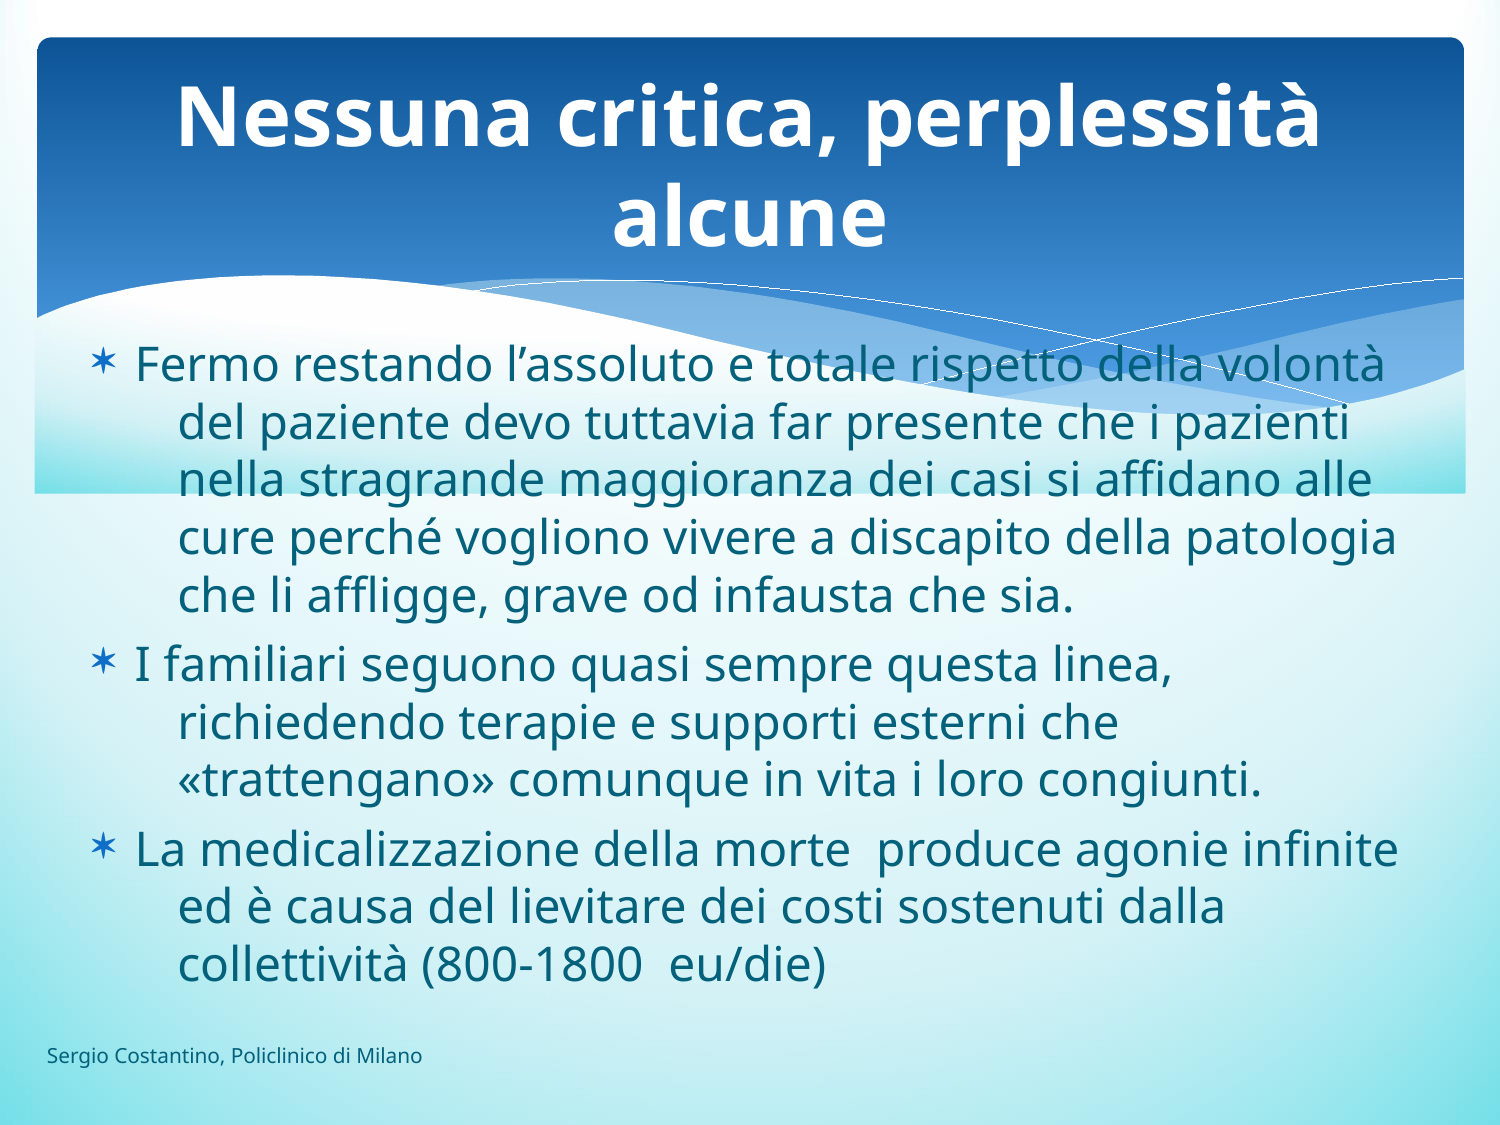

Nessuna critica, perplessità alcune
# Fermo restando l’assoluto e totale rispetto della volontà del paziente devo tuttavia far presente che i pazienti nella stragrande maggioranza dei casi si affidano alle cure perché vogliono vivere a discapito della patologia che li affligge, grave od infausta che sia.
I familiari seguono quasi sempre questa linea, richiedendo terapie e supporti esterni che «trattengano» comunque in vita i loro congiunti.
La medicalizzazione della morte produce agonie infinite ed è causa del lievitare dei costi sostenuti dalla collettività (800-1800 eu/die)
Sergio Costantino, Policlinico di Milano